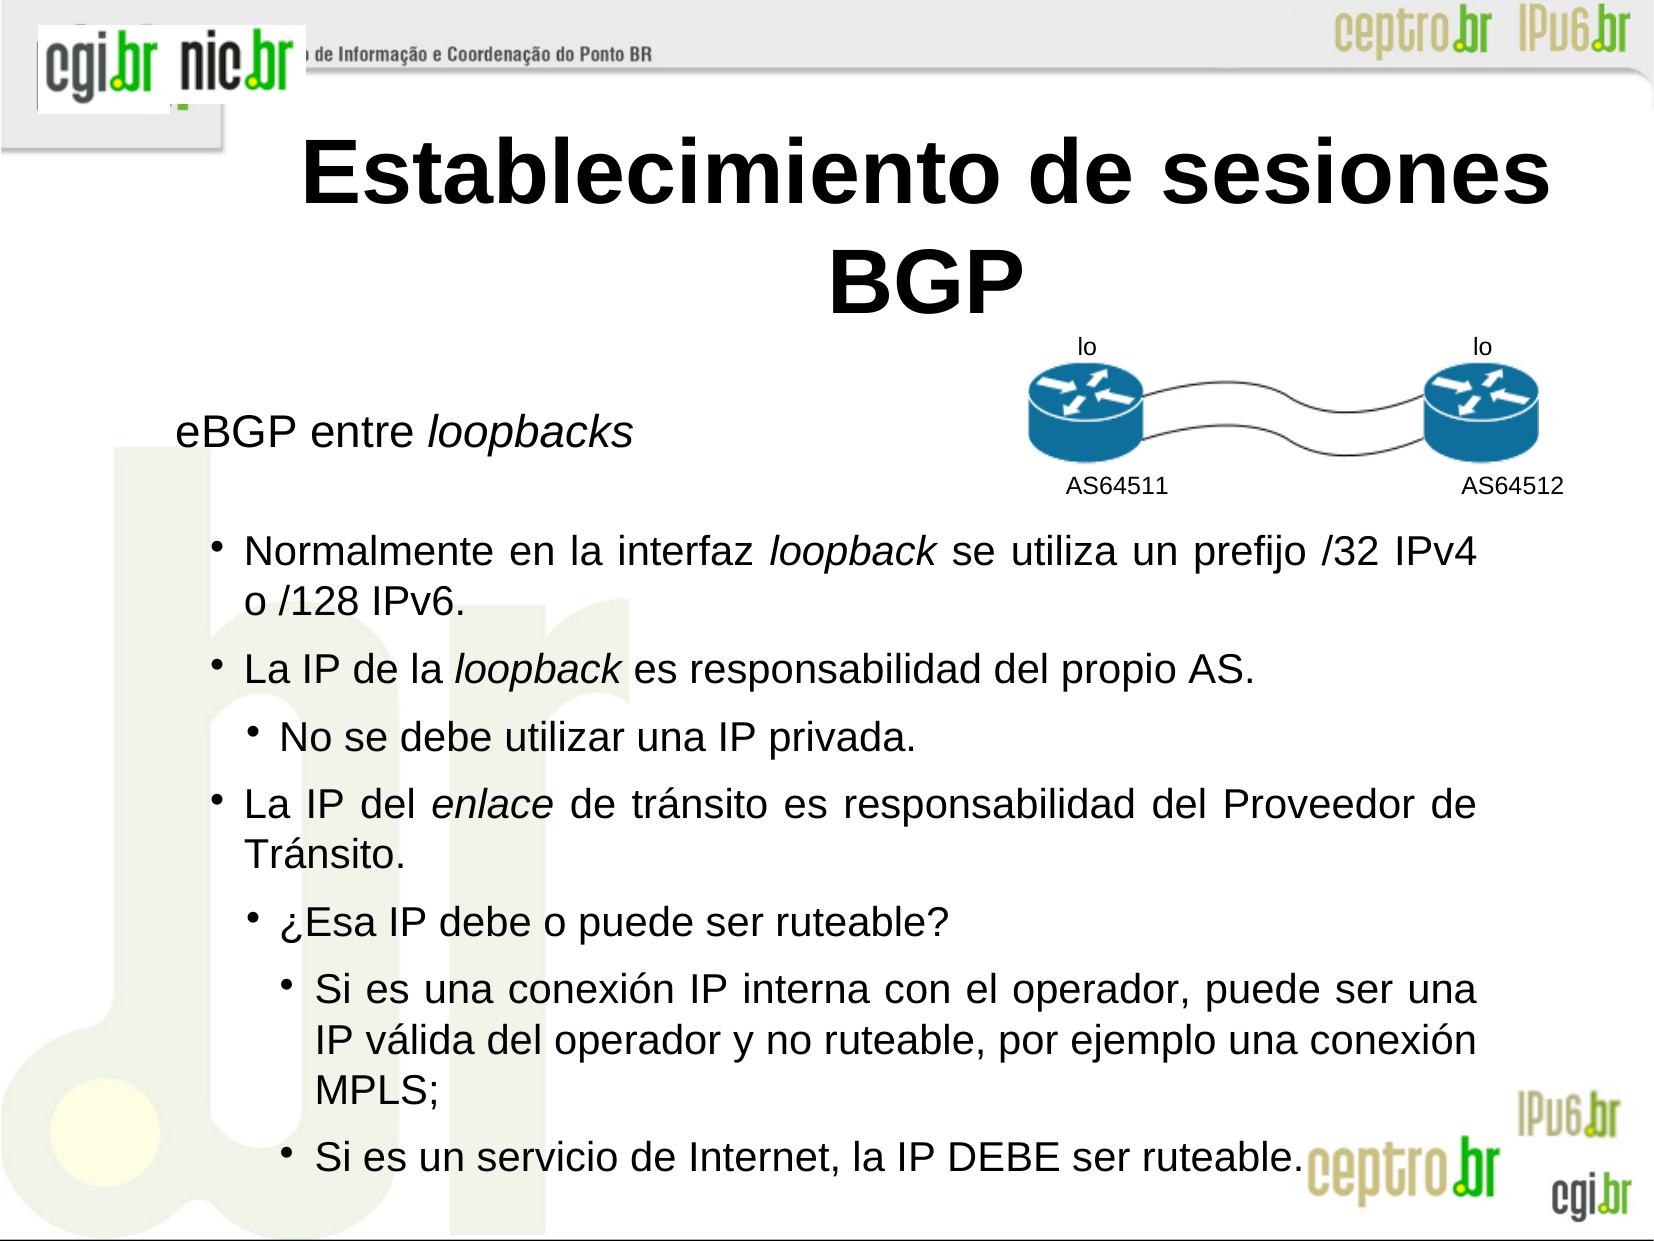

Establecimiento de sesiones BGP
lo
lo
AS64511
AS64512
eBGP entre loopbacks
Normalmente en la interfaz loopback se utiliza un prefijo /32 IPv4 o /128 IPv6.
La IP de la loopback es responsabilidad del propio AS.
No se debe utilizar una IP privada.
La IP del enlace de tránsito es responsabilidad del Proveedor de Tránsito.
¿Esa IP debe o puede ser ruteable?
Si es una conexión IP interna con el operador, puede ser una IP válida del operador y no ruteable, por ejemplo una conexión MPLS;
Si es un servicio de Internet, la IP DEBE ser ruteable.